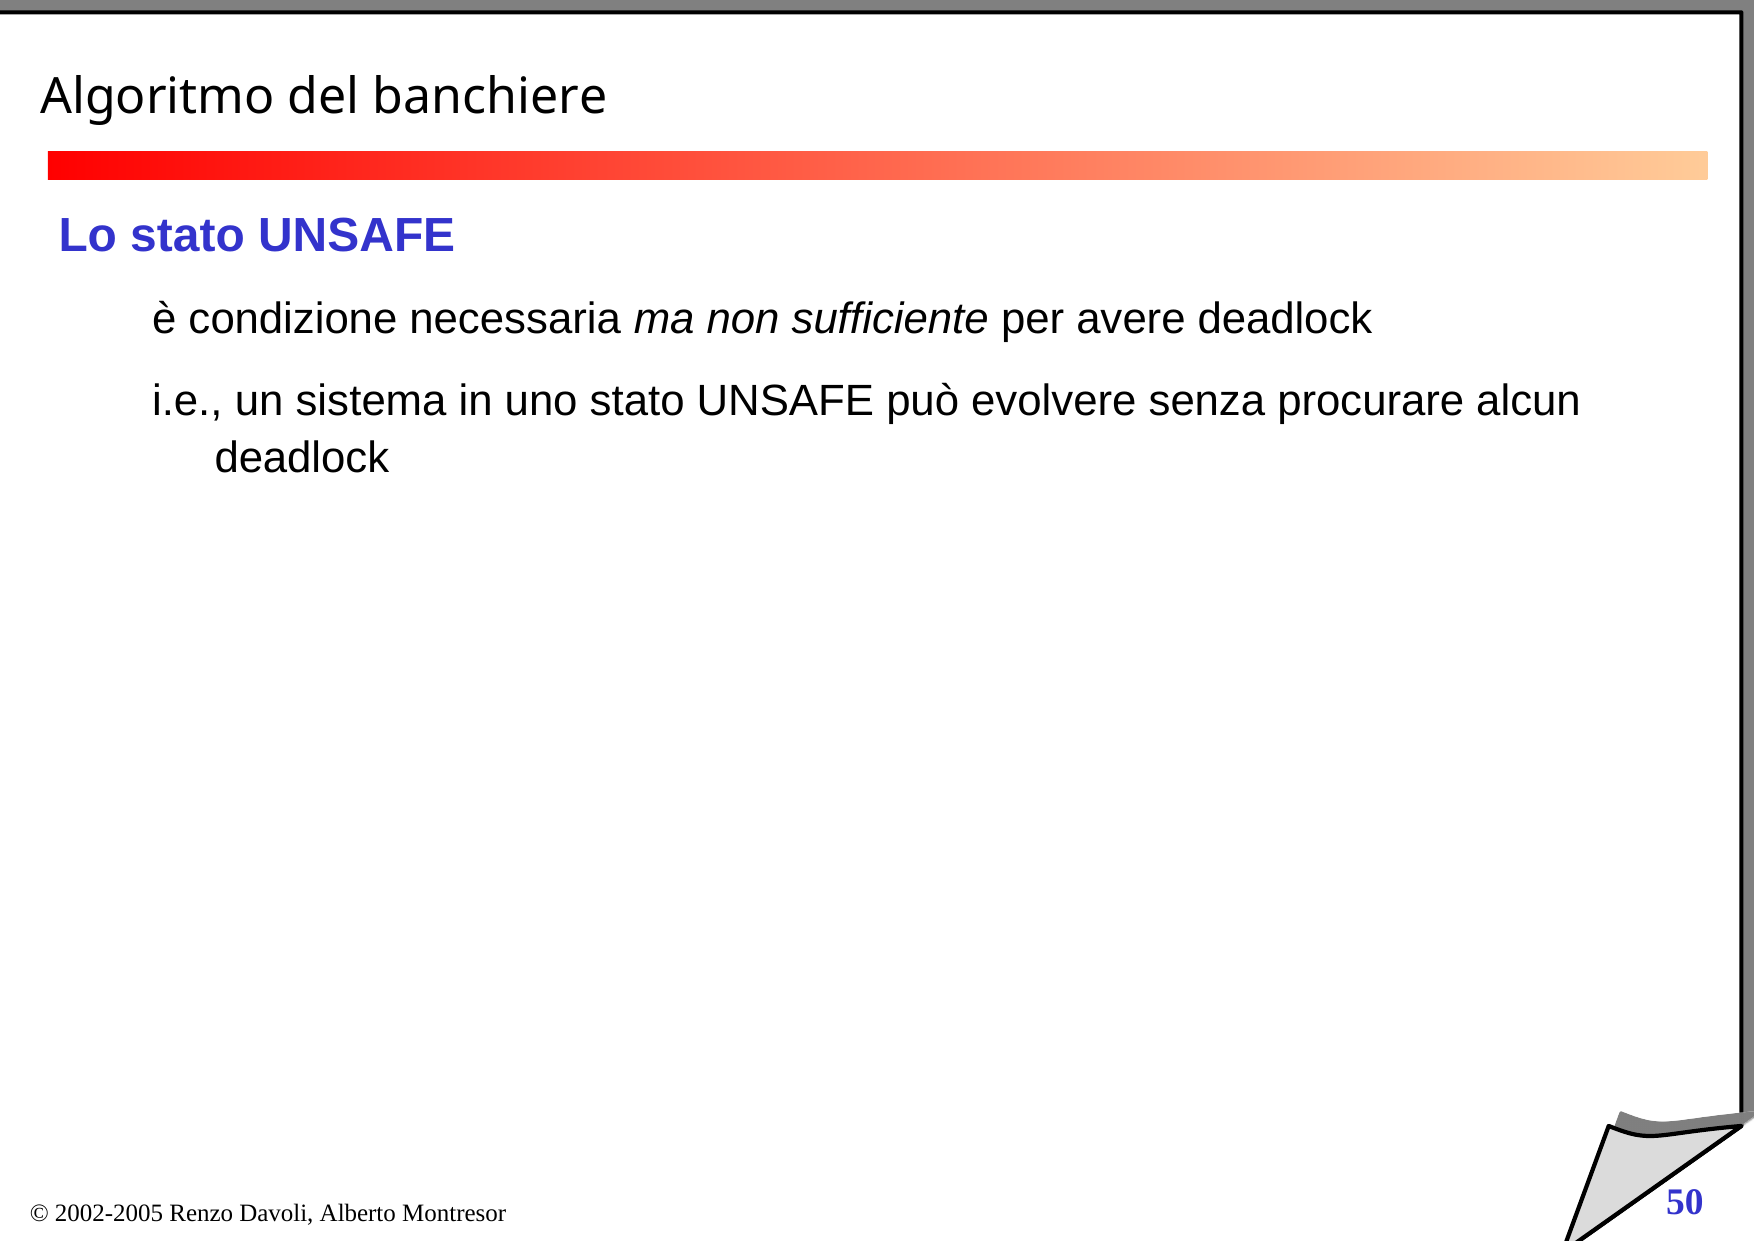

# Algoritmo del banchiere
Lo stato UNSAFE
è condizione necessaria ma non sufficiente per avere deadlock
i.e., un sistema in uno stato UNSAFE può evolvere senza procurare alcun deadlock